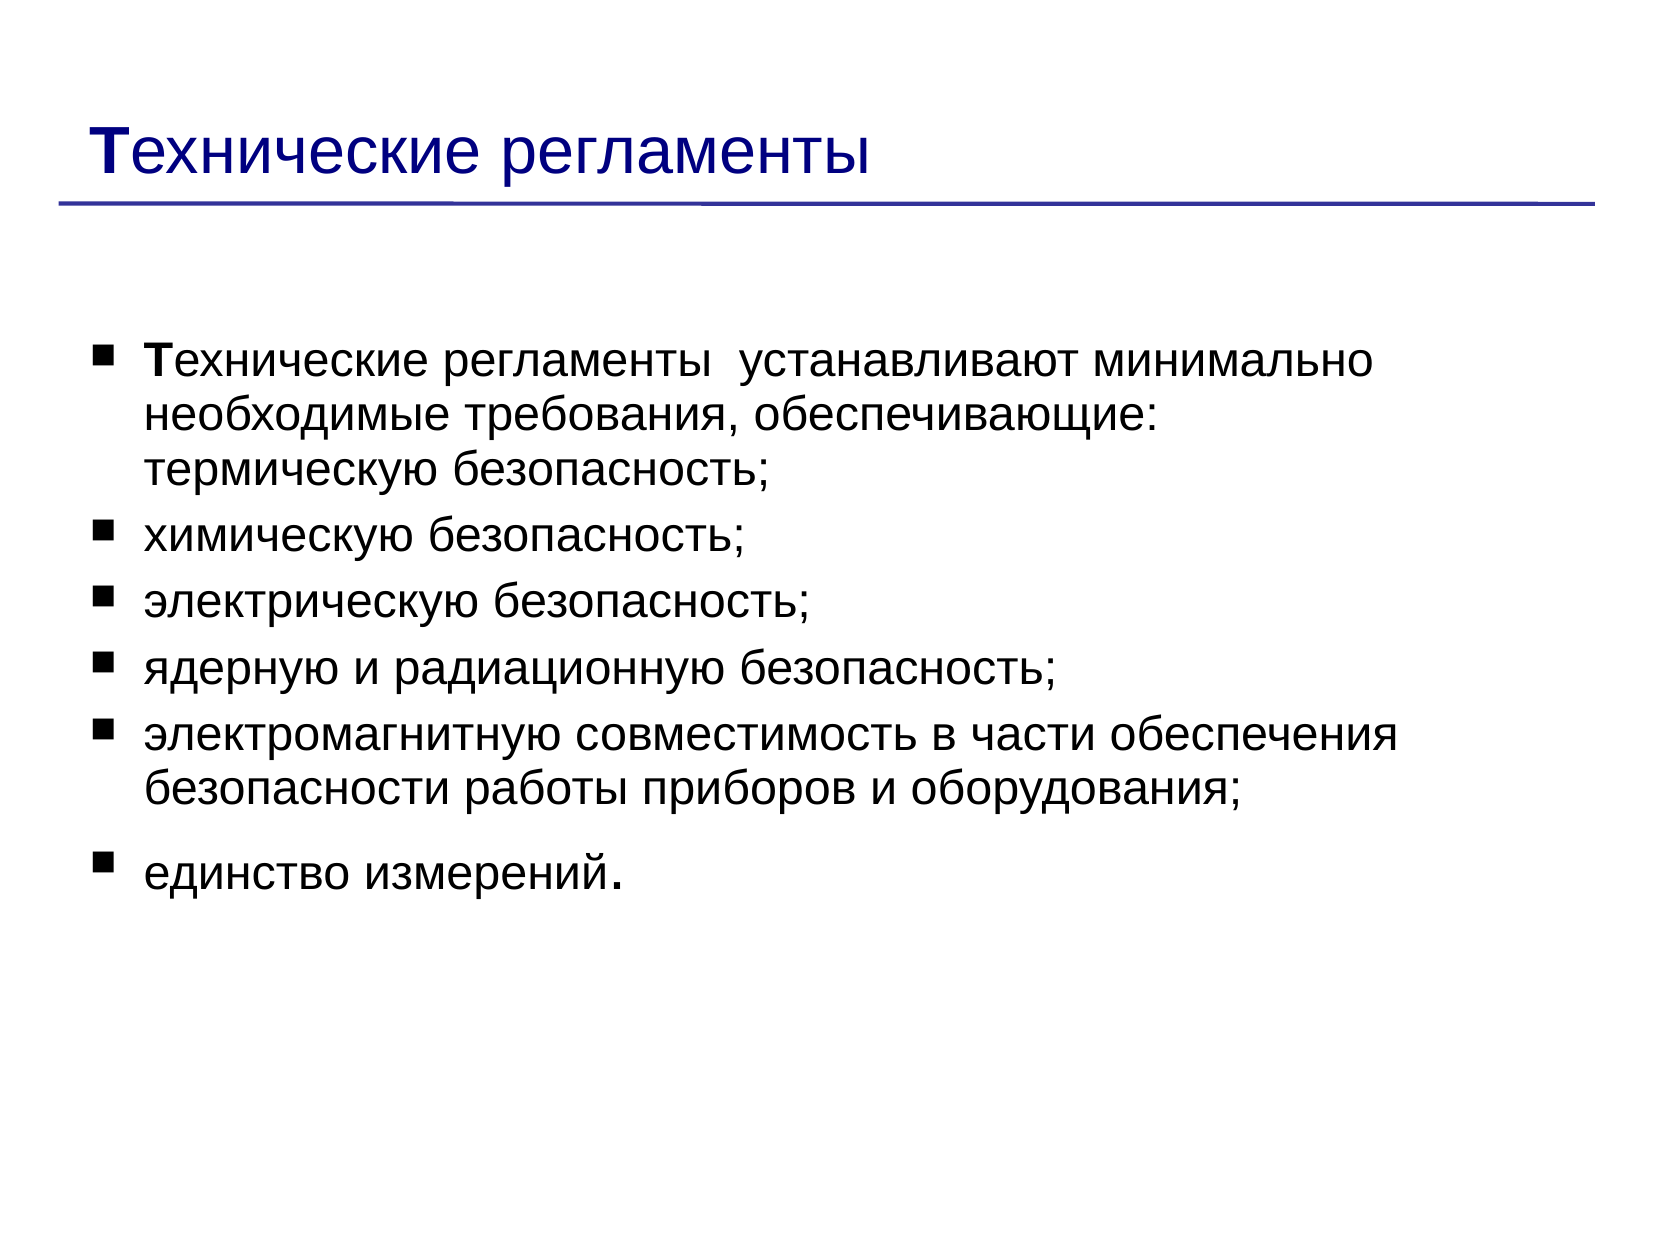

# Технические регламенты
Технические регламенты устанавливают минимально необходимые требования, обеспечивающие: термическую безопасность;
химическую безопасность;
электрическую безопасность;
ядерную и радиационную безопасность;
электромагнитную совместимость в части обеспечения безопасности работы приборов и оборудования;
единство измерений.